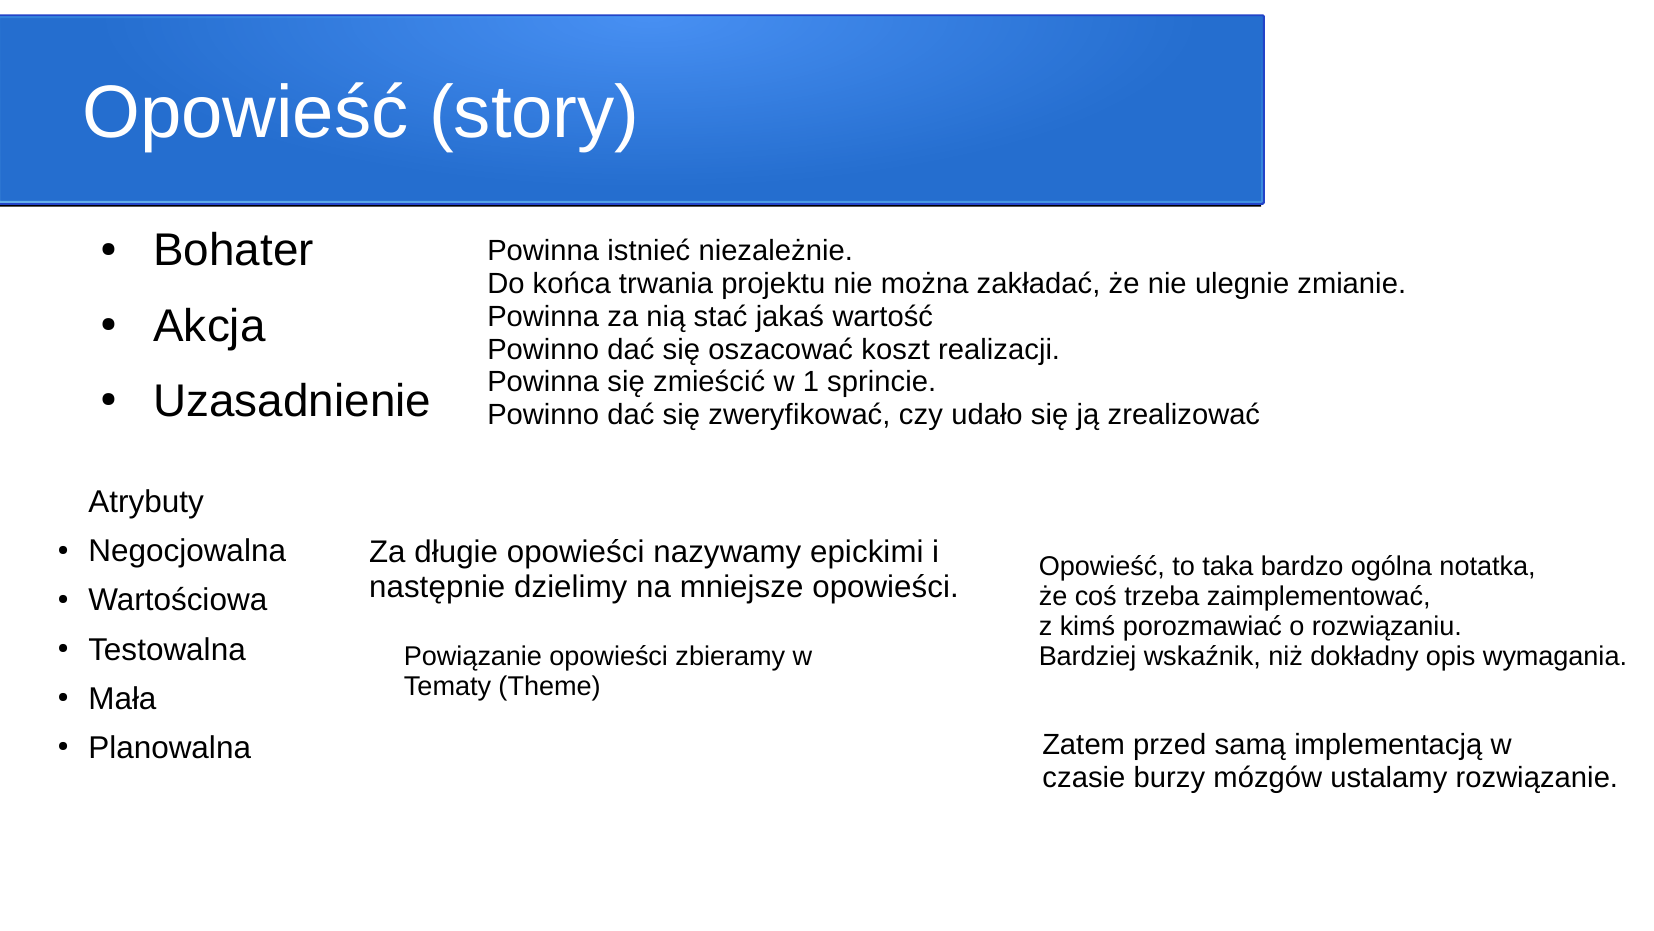

# Opowieść (story)
Bohater
Akcja
Uzasadnienie
Powinna istnieć niezależnie.
Do końca trwania projektu nie można zakładać, że nie ulegnie zmianie.
Powinna za nią stać jakaś wartość
Powinno dać się oszacować koszt realizacji.
Powinna się zmieścić w 1 sprincie.
Powinno dać się zweryfikować, czy udało się ją zrealizować
Atrybuty
Negocjowalna
Wartościowa
Testowalna
Mała
Planowalna
Za długie opowieści nazywamy epickimi i
następnie dzielimy na mniejsze opowieści.
Opowieść, to taka bardzo ogólna notatka,
że coś trzeba zaimplementować,
z kimś porozmawiać o rozwiązaniu.
Bardziej wskaźnik, niż dokładny opis wymagania.
Powiązanie opowieści zbieramy w
Tematy (Theme)
Zatem przed samą implementacją w
czasie burzy mózgów ustalamy rozwiązanie.